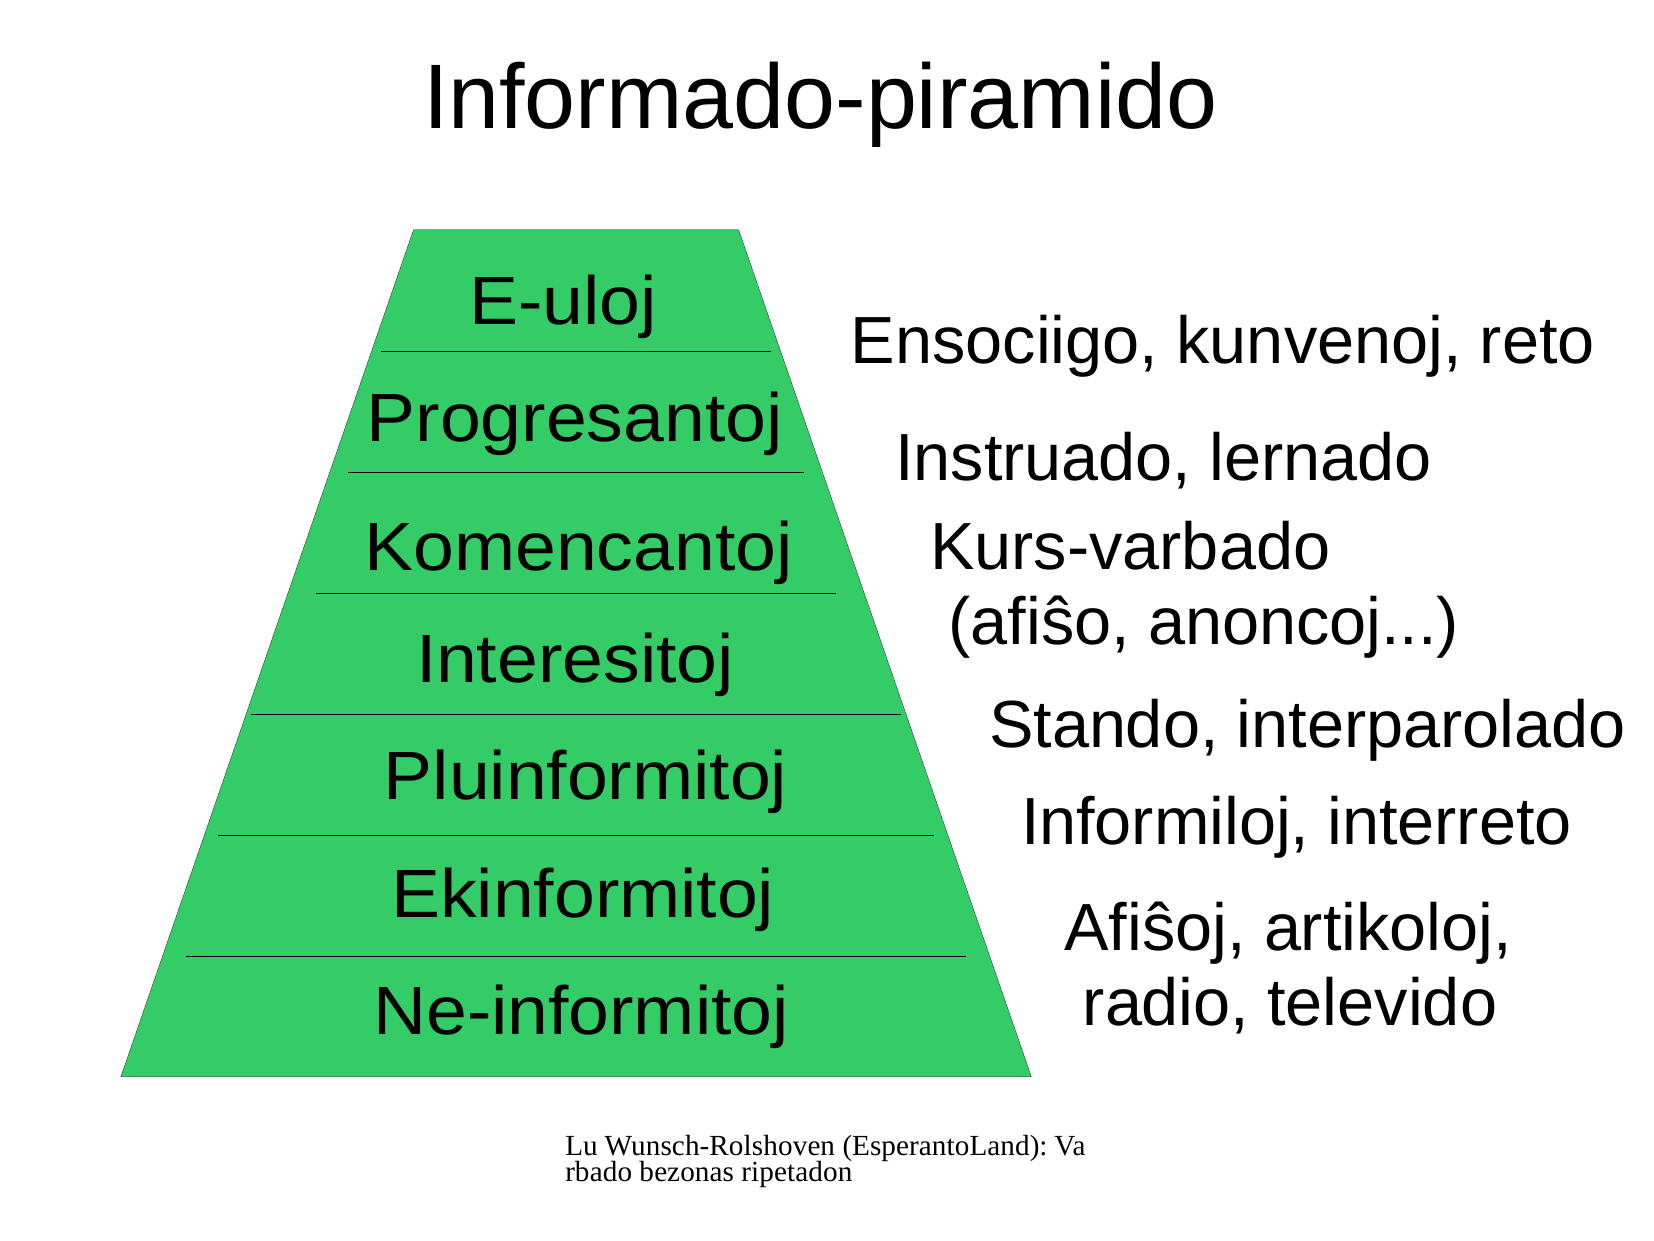

# Informado-piramido
Ensociigo, kunvenoj, reto
Instruado, lernado
Kurs-varbado
 (afiŝo, anoncoj...)
Stando, interparolado
Informiloj, interreto
Afiŝoj, artikoloj,
 radio, televido
Lu Wunsch-Rolshoven (EsperantoLand): Varbado bezonas ripetadon